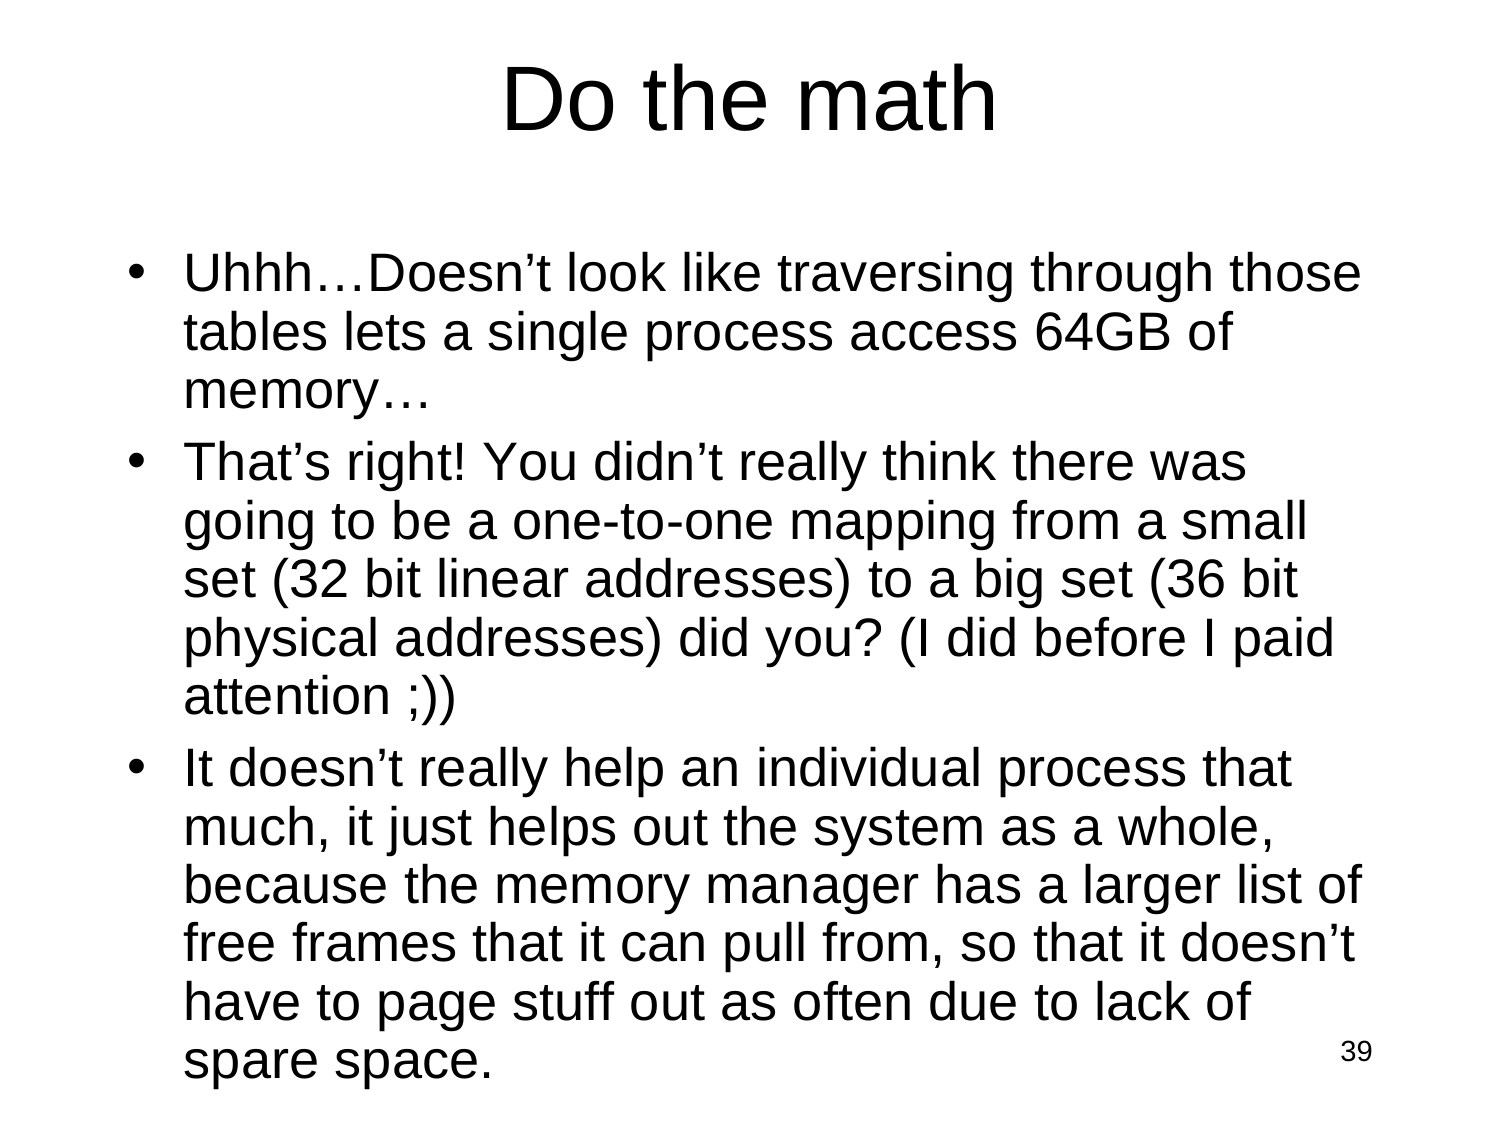

# Do the math
Uhhh…Doesn’t look like traversing through those tables lets a single process access 64GB of memory…
That’s right! You didn’t really think there was going to be a one-to-one mapping from a small set (32 bit linear addresses) to a big set (36 bit physical addresses) did you? (I did before I paid attention ;))
It doesn’t really help an individual process that much, it just helps out the system as a whole, because the memory manager has a larger list of free frames that it can pull from, so that it doesn’t have to page stuff out as often due to lack of spare space.